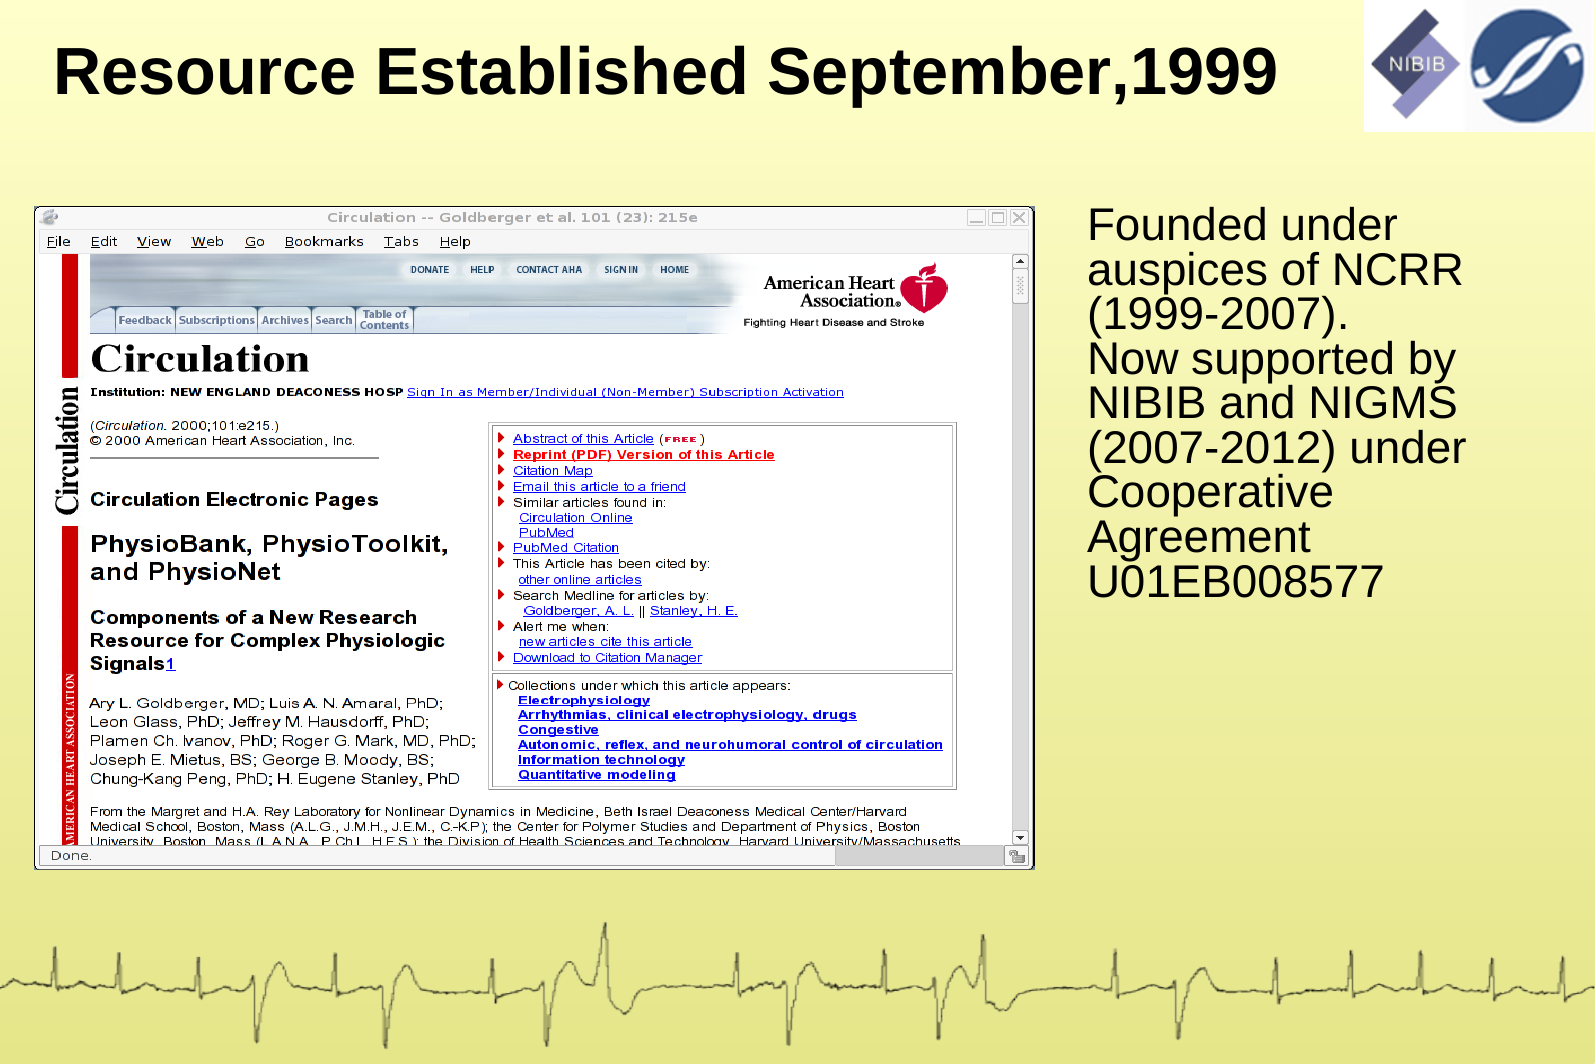

# Resource Established September,1999
Founded under auspices of NCRR (1999-2007).
Now supported by NIBIB and NIGMS (2007-2012) under Cooperative Agreement U01EB008577